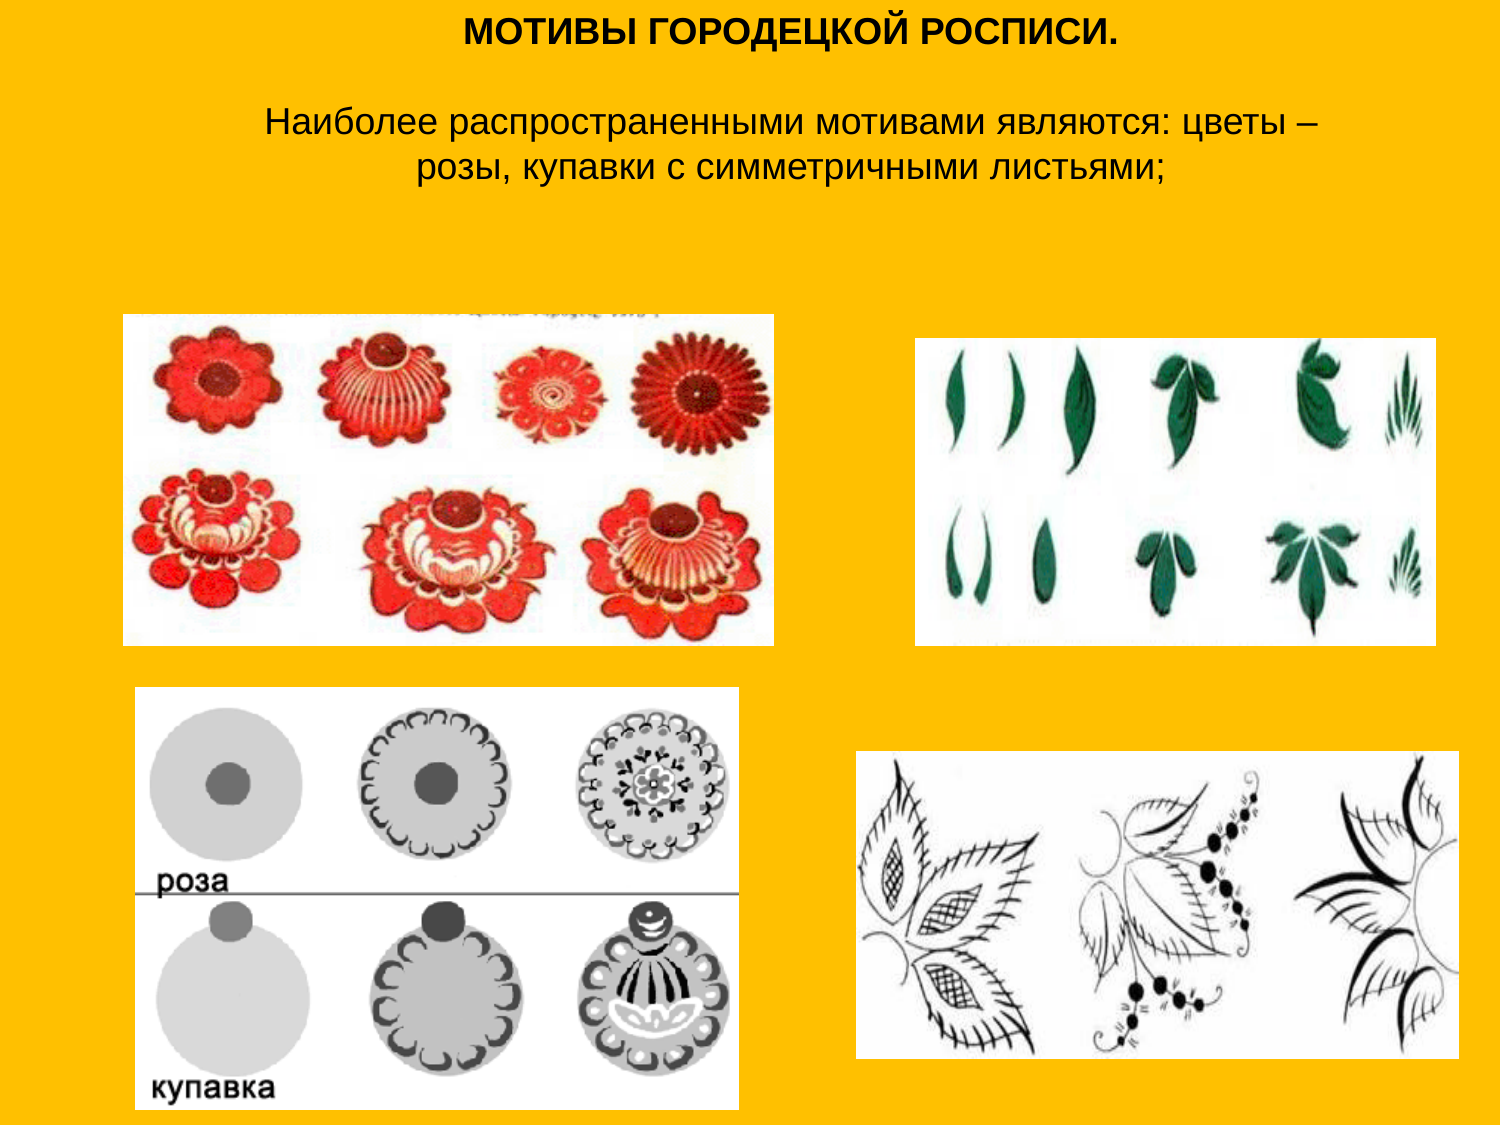

МОТИВЫ ГОРОДЕЦКОЙ РОСПИСИ.
Наиболее распространенными мотивами являются: цветы – розы, купавки с симметричными листьями;
МОТИВЫ ГОРОДЕЦКОЙ РОСПИСИ.
Наиболее распространенными мотивами являются:
цветы — розы, купавки с симметричными листьями;